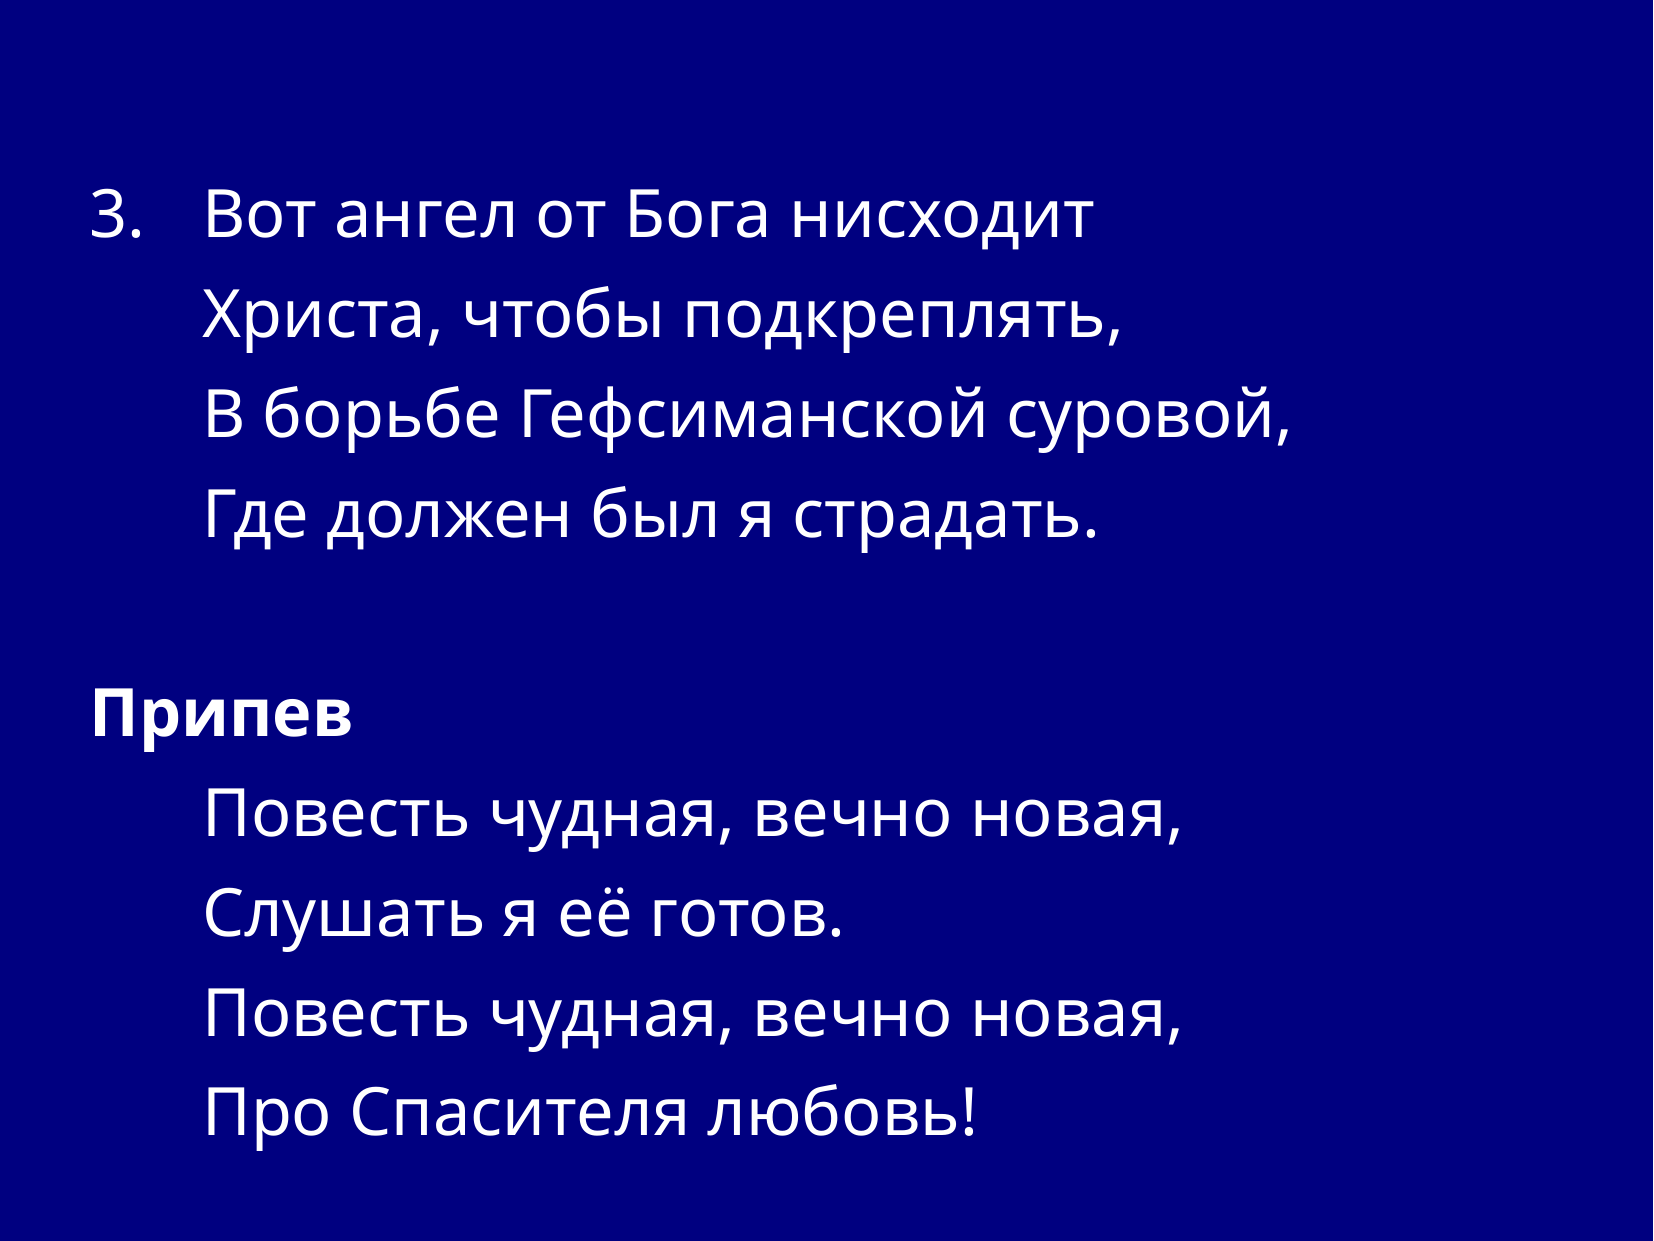

3.	Вот ангел от Бога нисходит
	Христа, чтобы подкреплять,
	В борьбе Гефсиманской суровой,
	Где должен был я страдать.
Припев
	Повесть чудная, вечно новая,
	Слушать я её готов.
	Повесть чудная, вечно новая,
	Про Спасителя любовь!